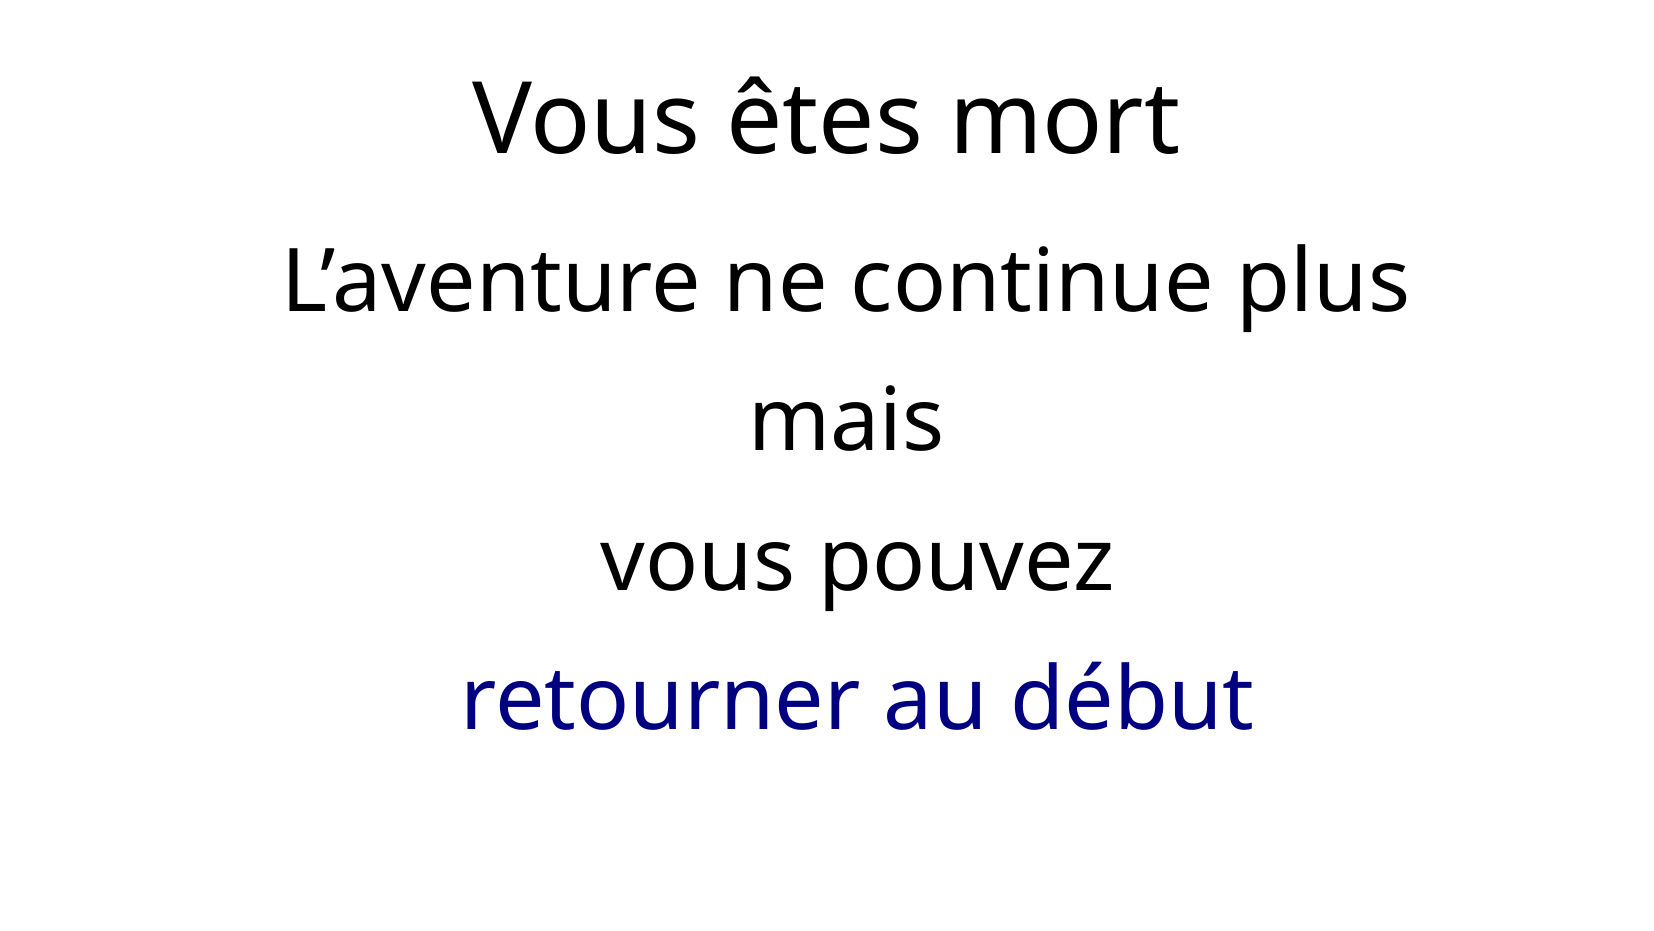

# Vous êtes mort
L’aventure ne continue plus
mais
vous pouvez
retourner au début